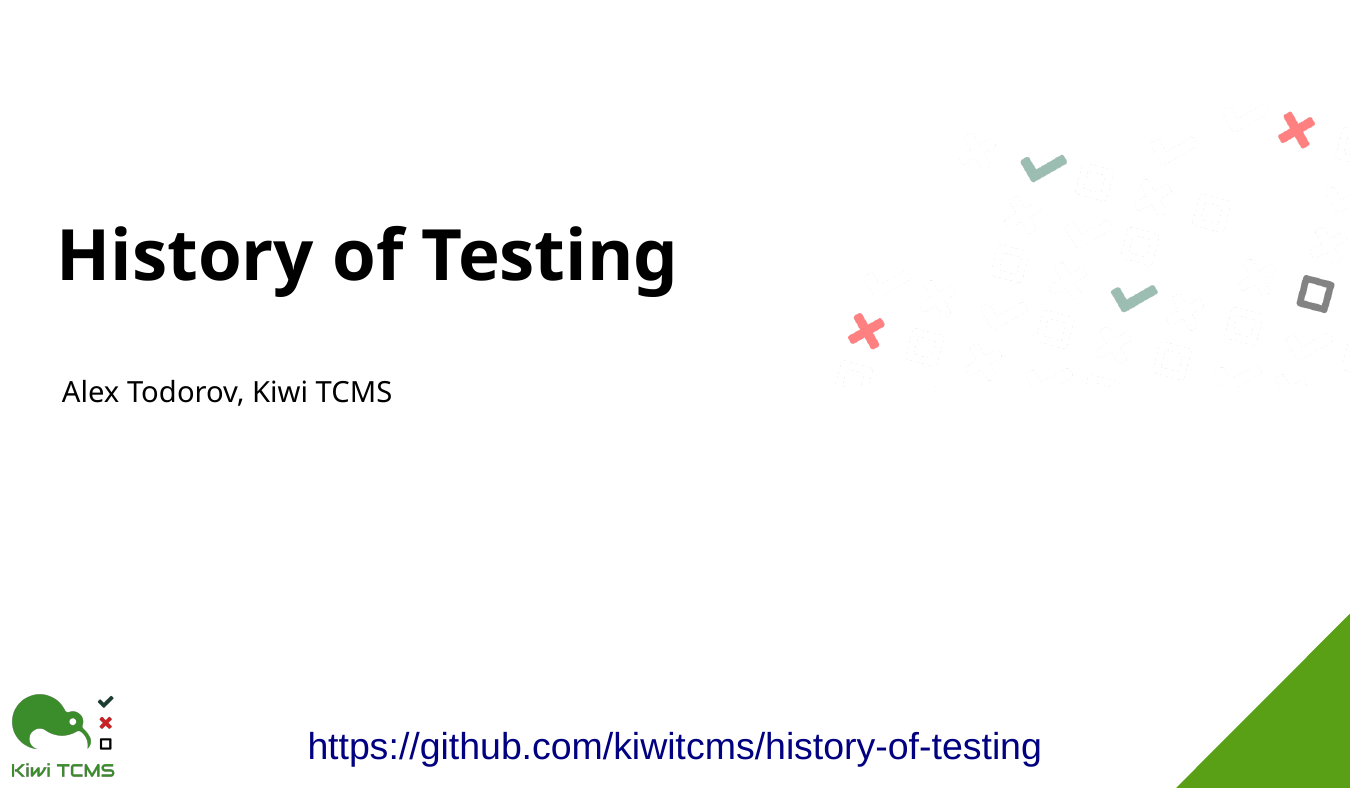

# History of Testing
Alex Todorov, Kiwi TCMS